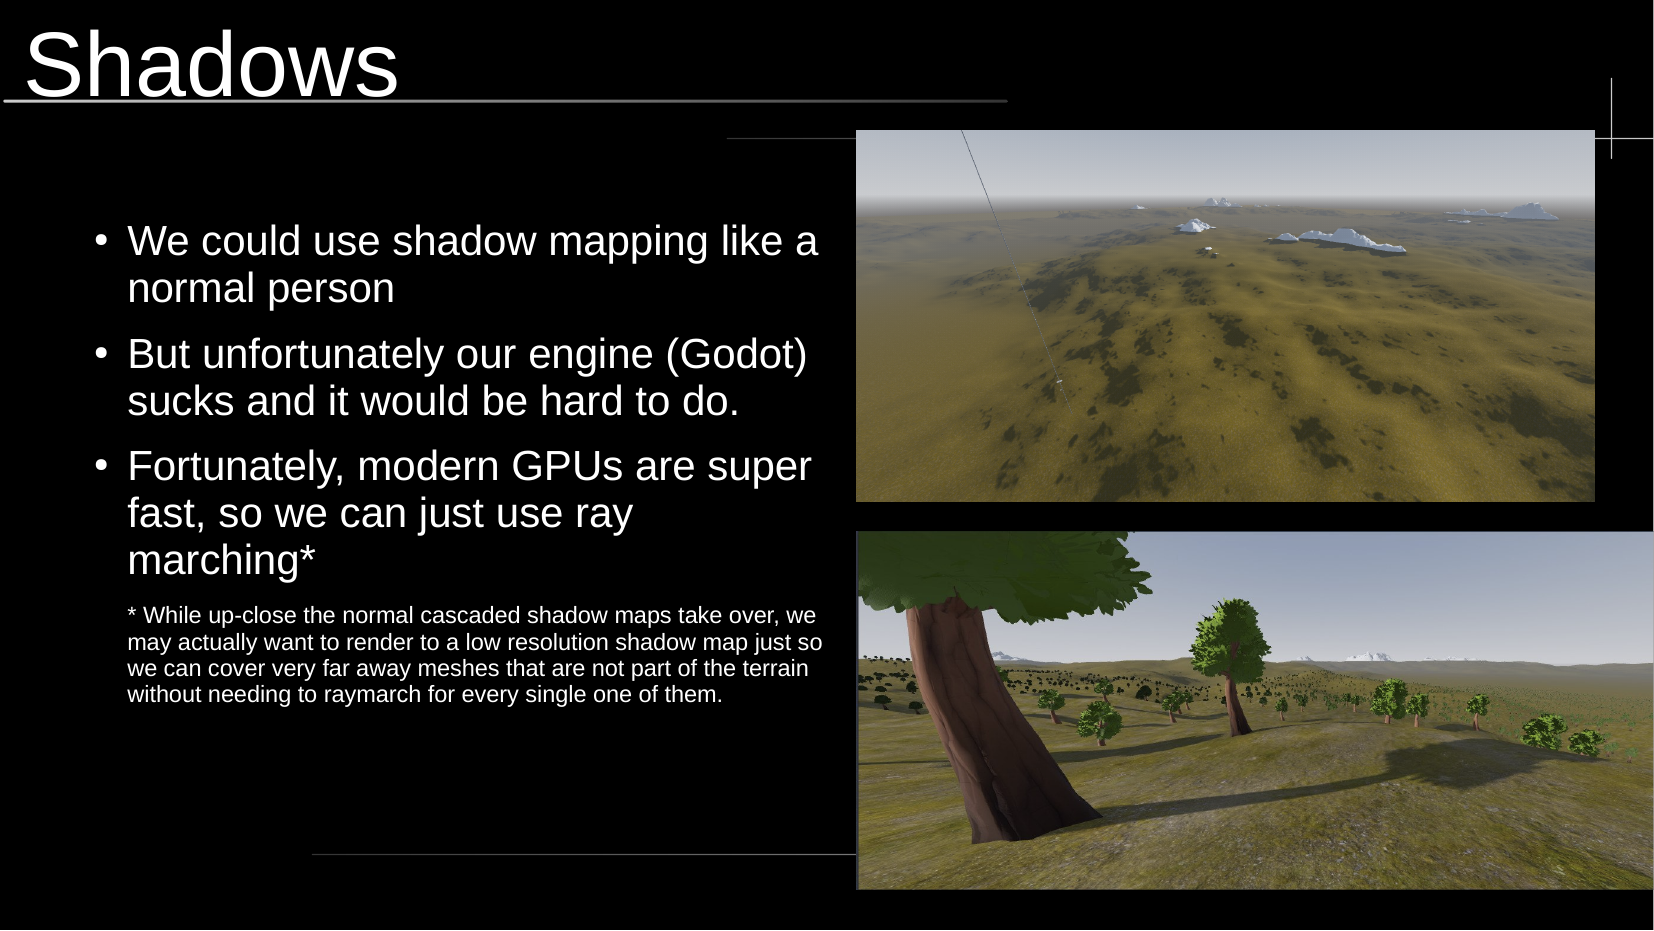

# Shadows
We could use shadow mapping like a normal person
But unfortunately our engine (Godot) sucks and it would be hard to do.
Fortunately, modern GPUs are super fast, so we can just use ray marching*
* While up-close the normal cascaded shadow maps take over, we may actually want to render to a low resolution shadow map just so we can cover very far away meshes that are not part of the terrain without needing to raymarch for every single one of them.
25